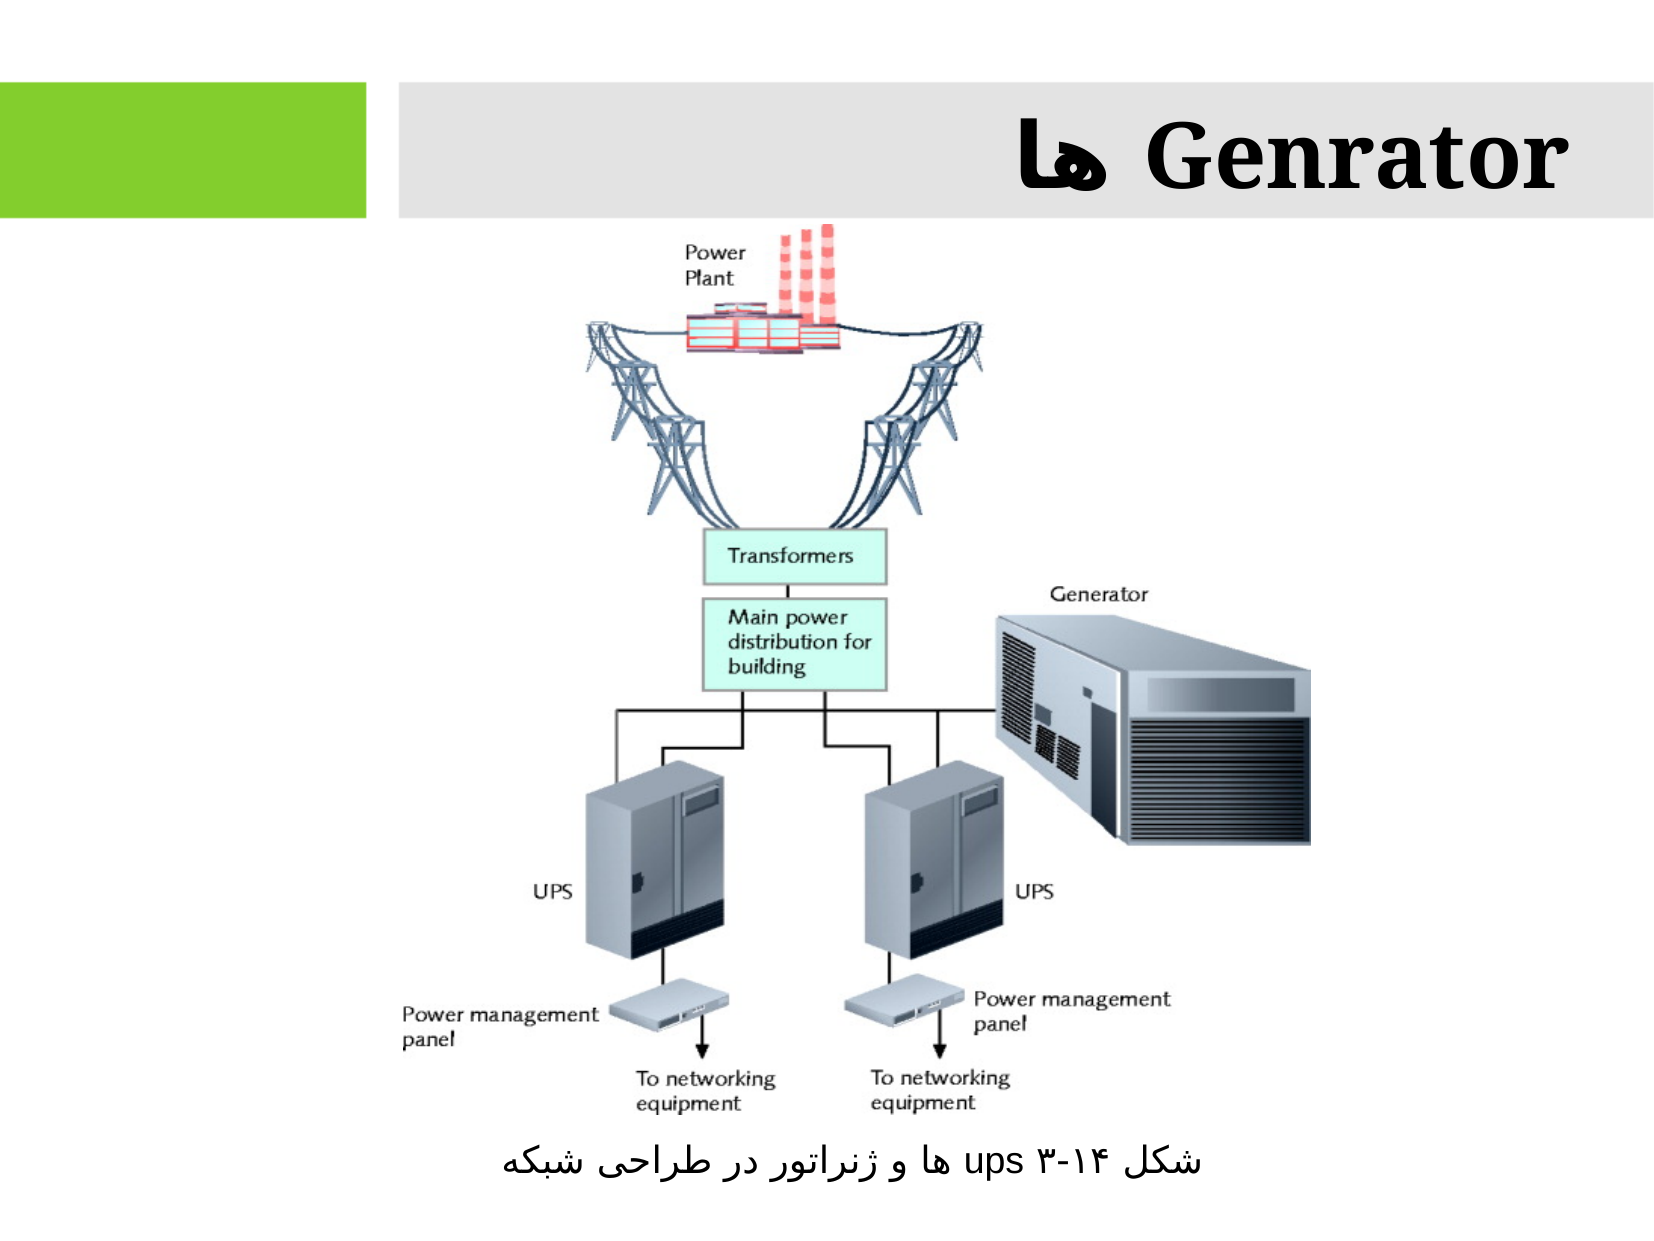

# Genrator ها
شکل ۱۴-۳ ups ها و ژنراتور در طراحی شبکه